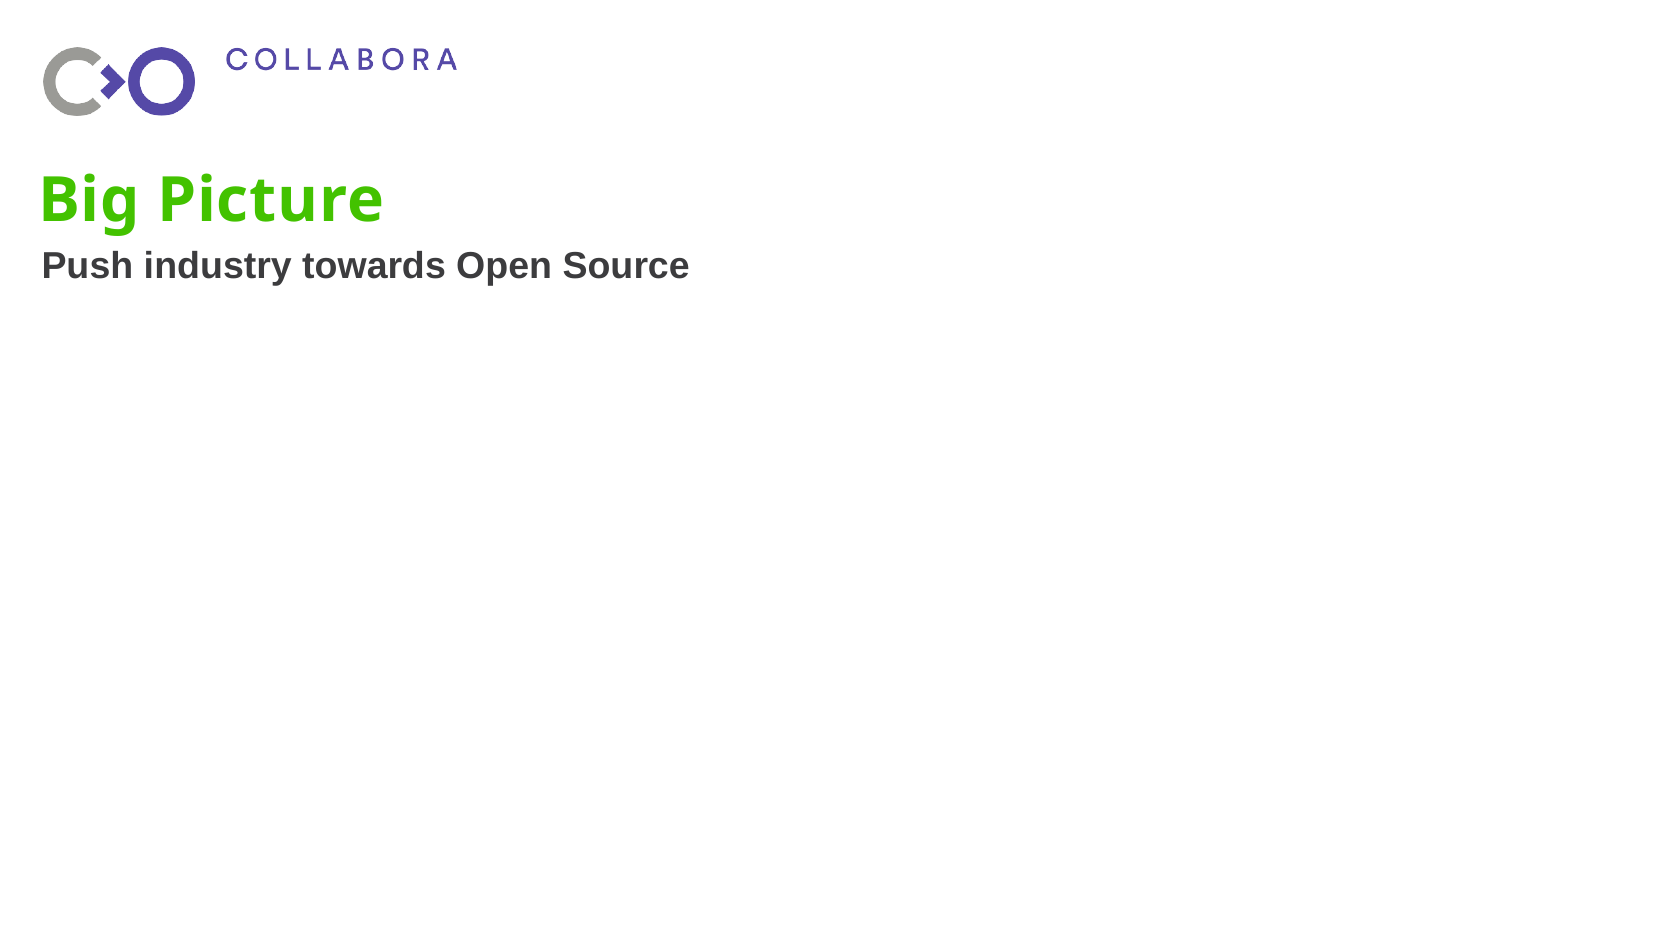

# Big Picture
Push industry towards Open Source